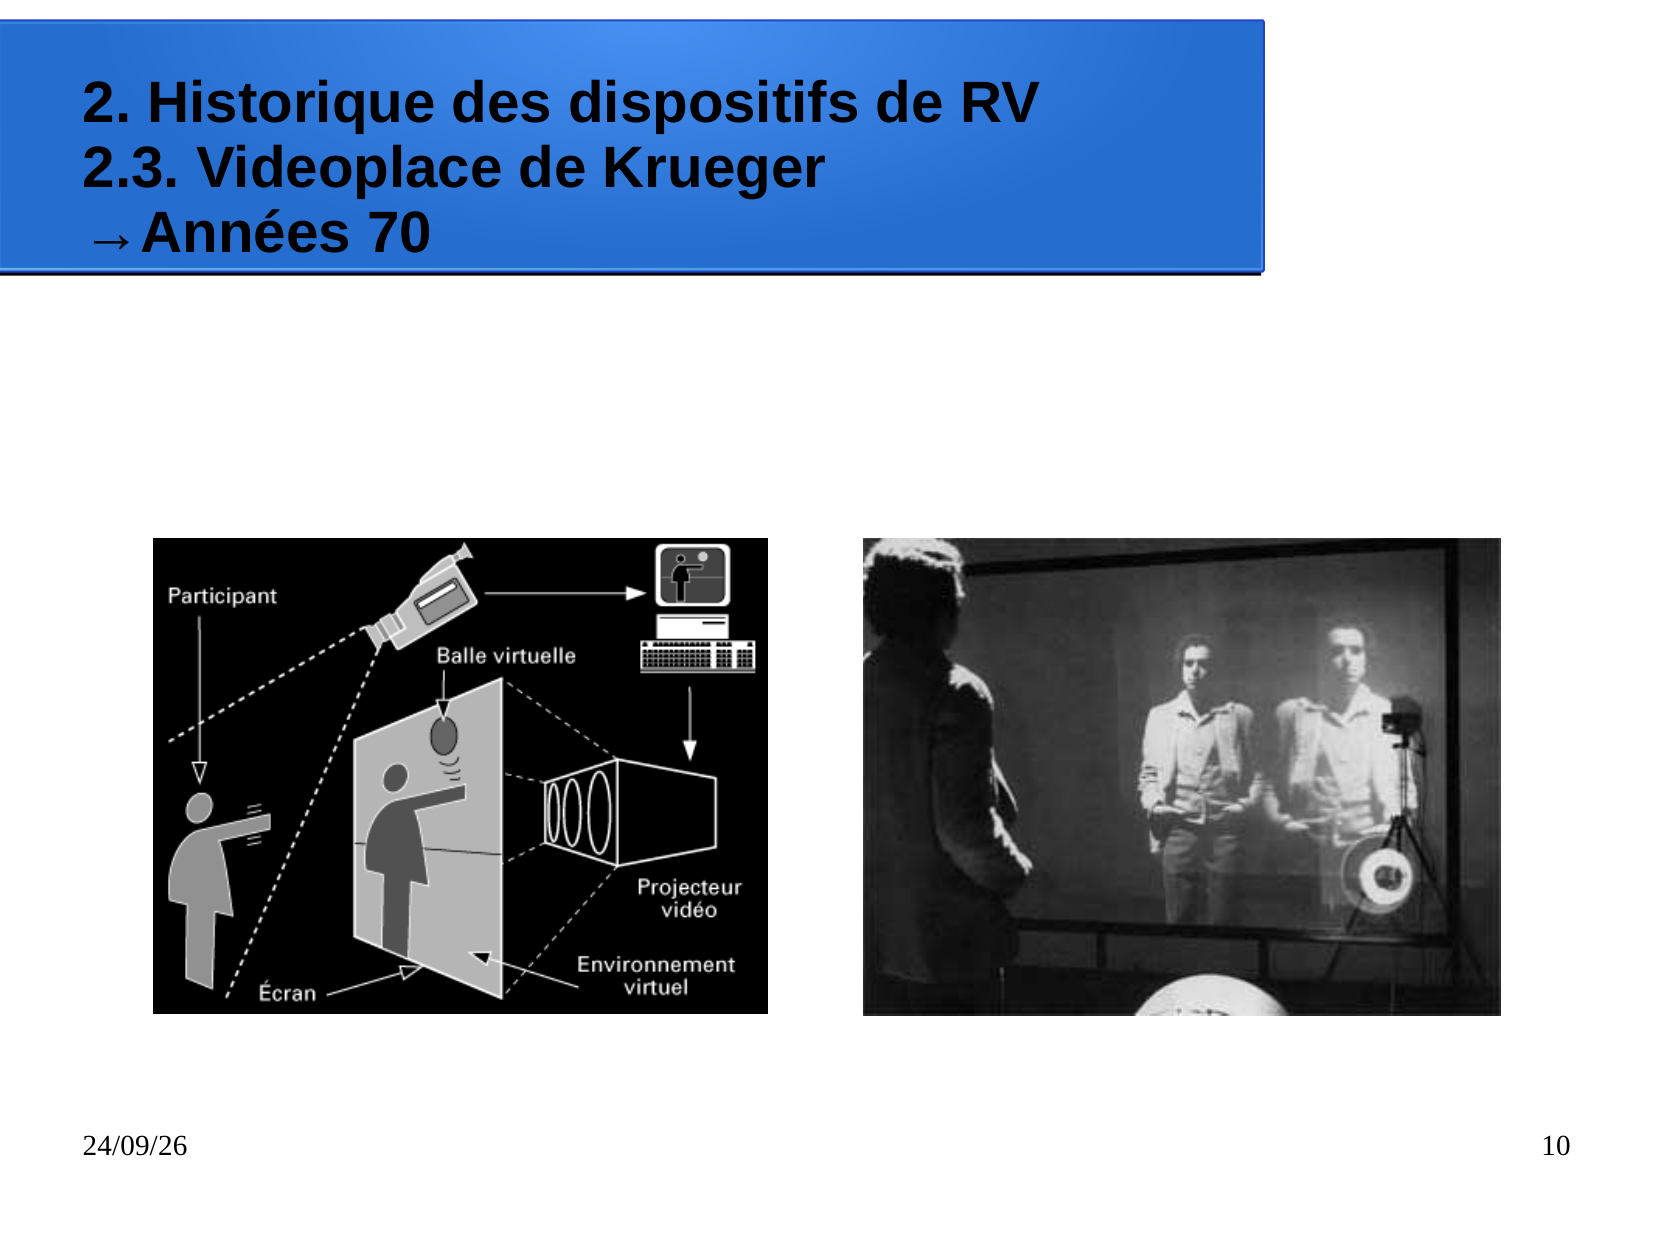

# 2. Historique des dispositifs de RV 2.3. Videoplace de Krueger →Années 70
10